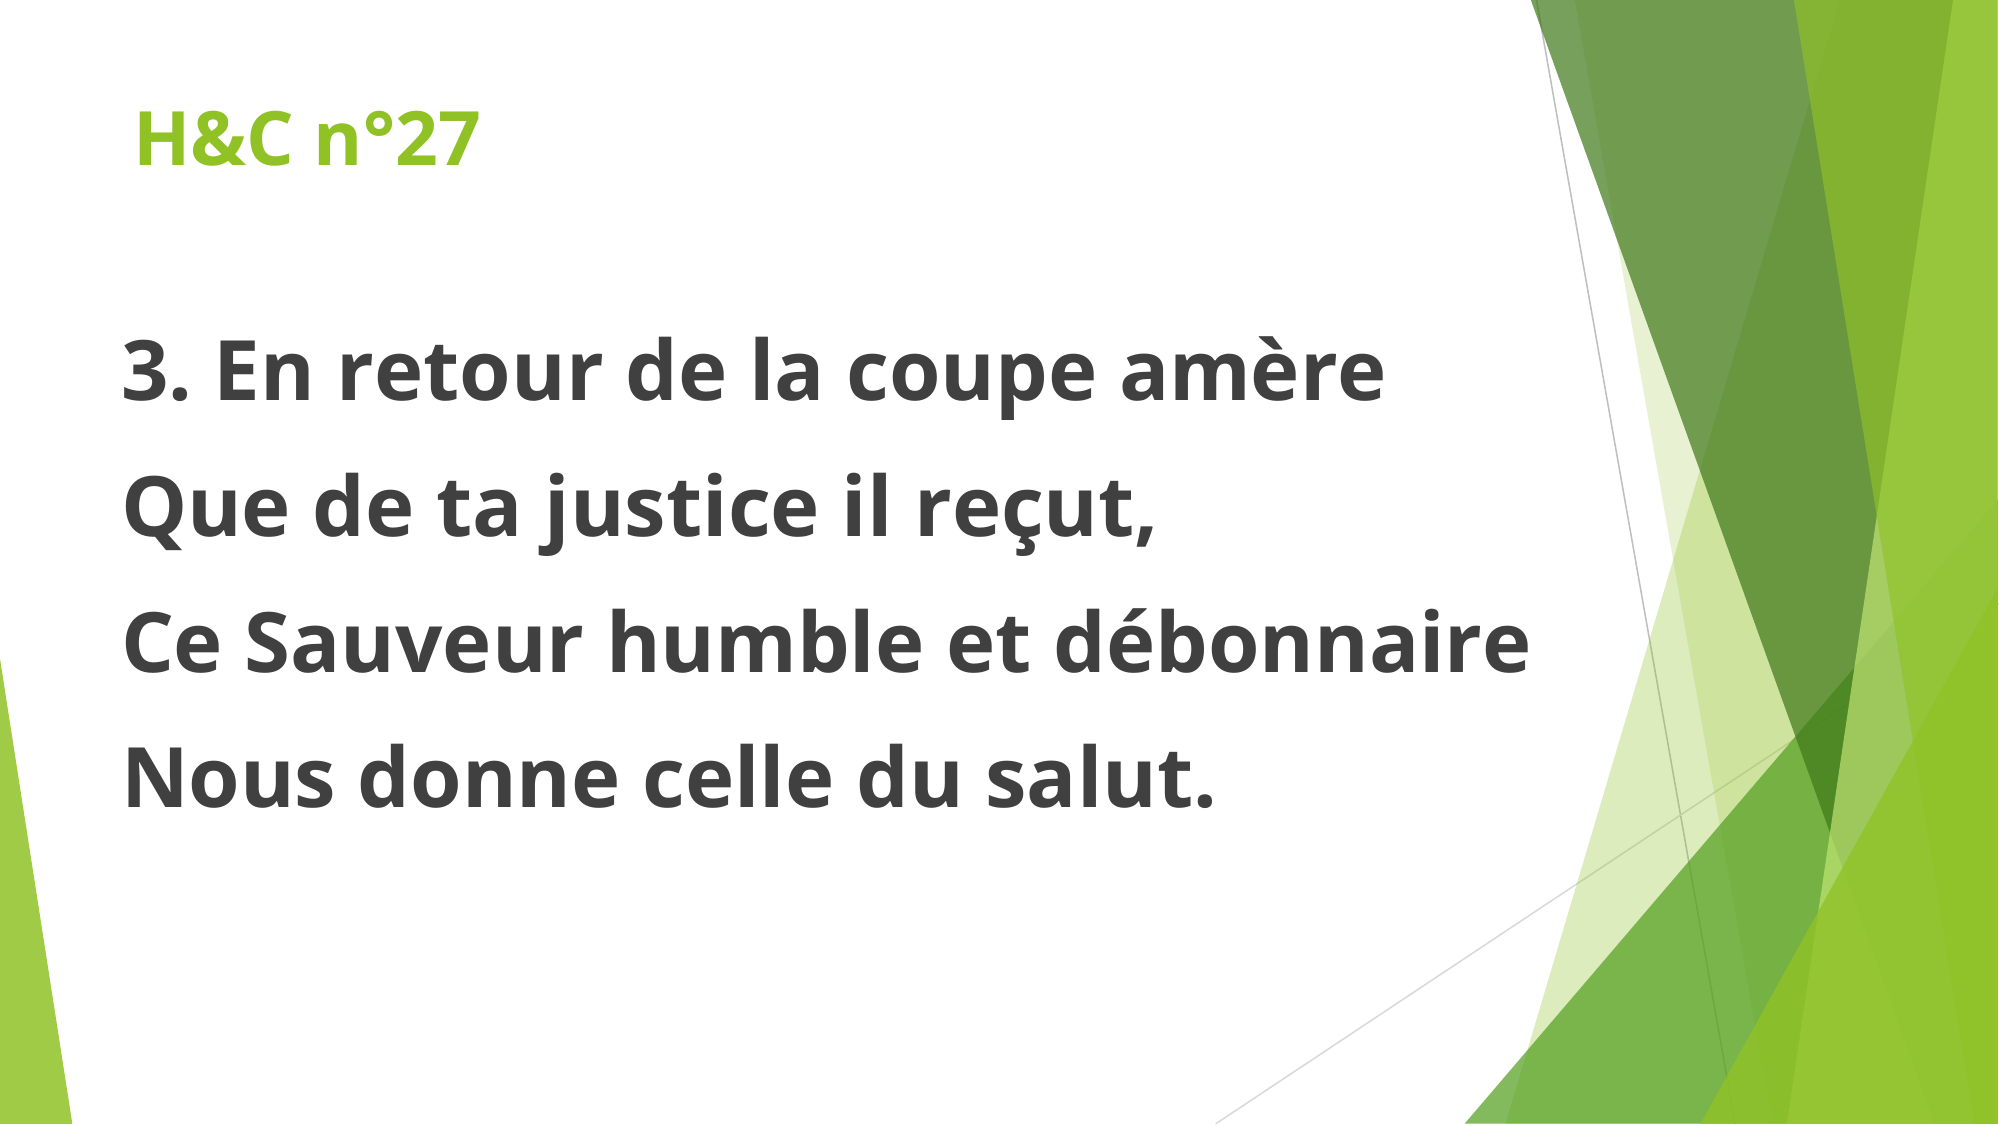

H&C n°27
3. En retour de la coupe amère
Que de ta justice il reçut,
Ce Sauveur humble et débonnaire
Nous donne celle du salut.